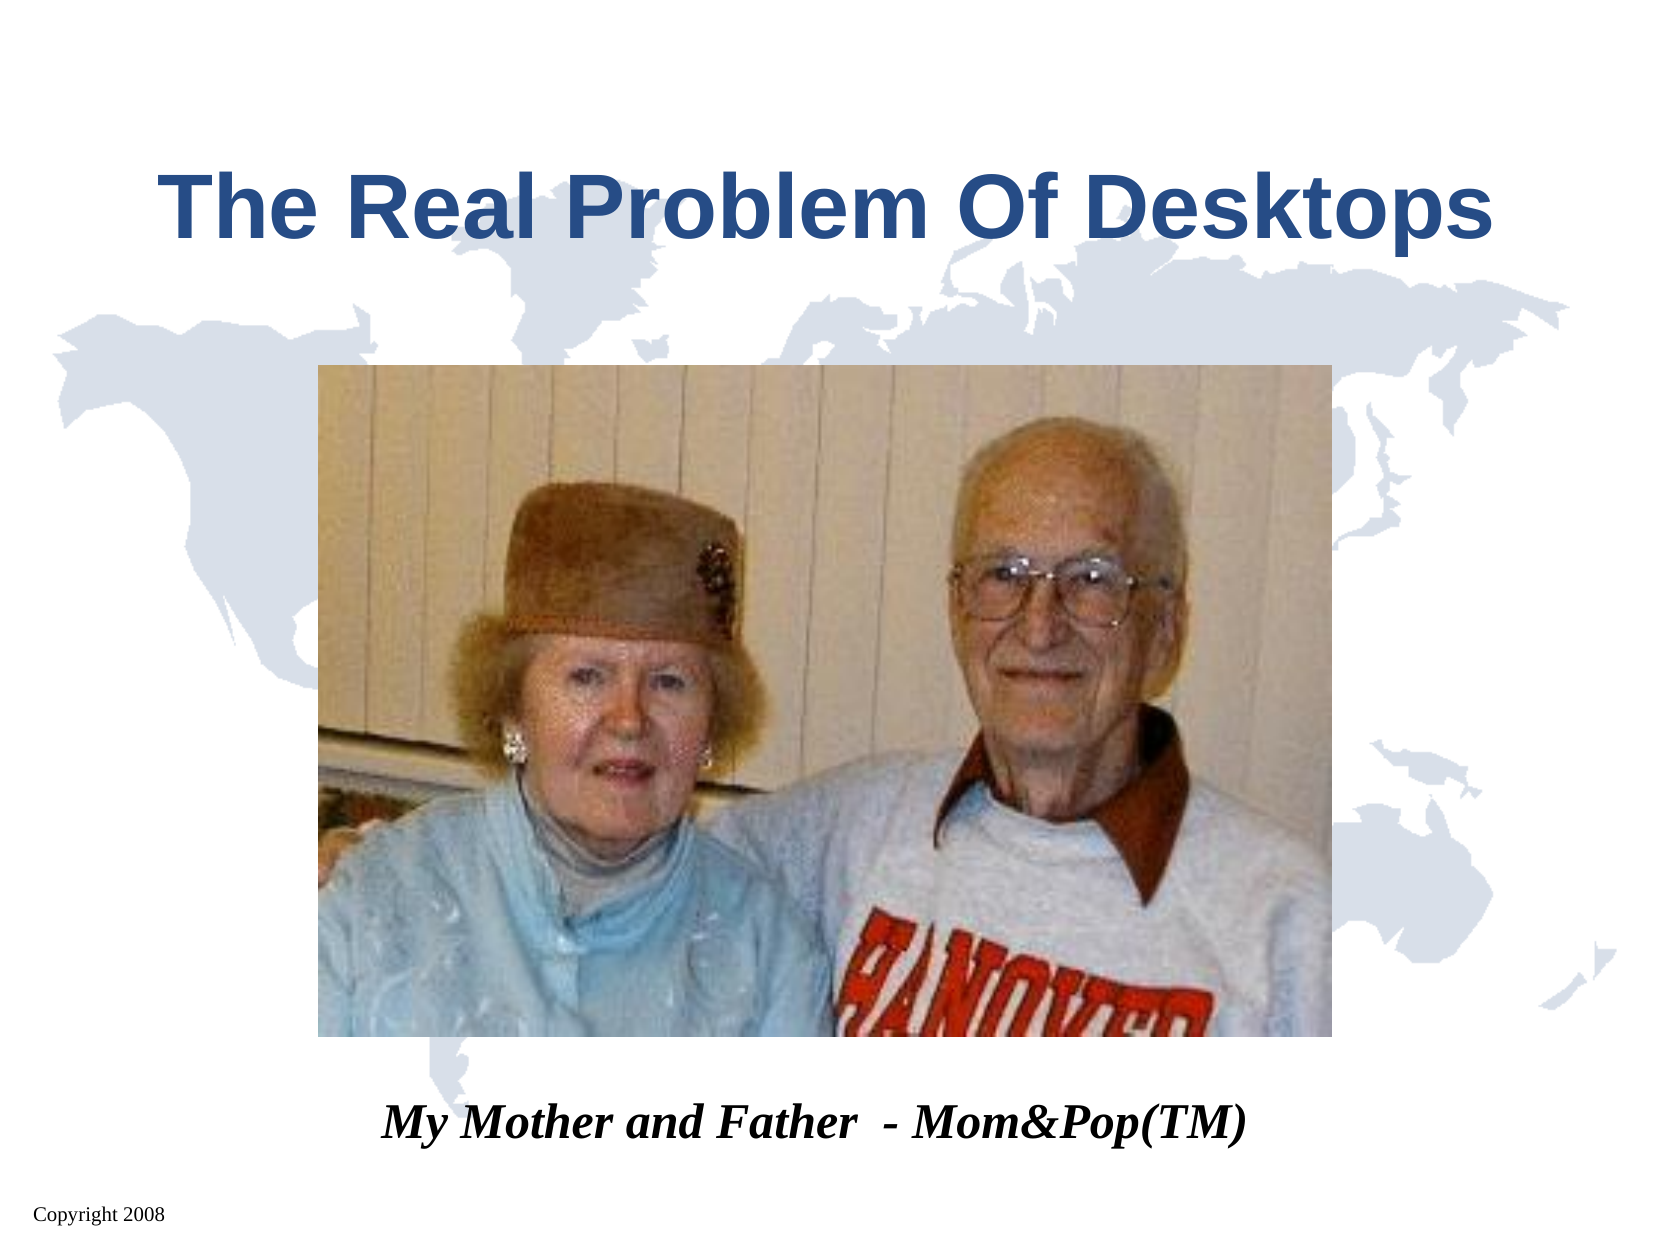

# The Real Problem Of Desktops
My Mother and Father - Mom&Pop(TM)